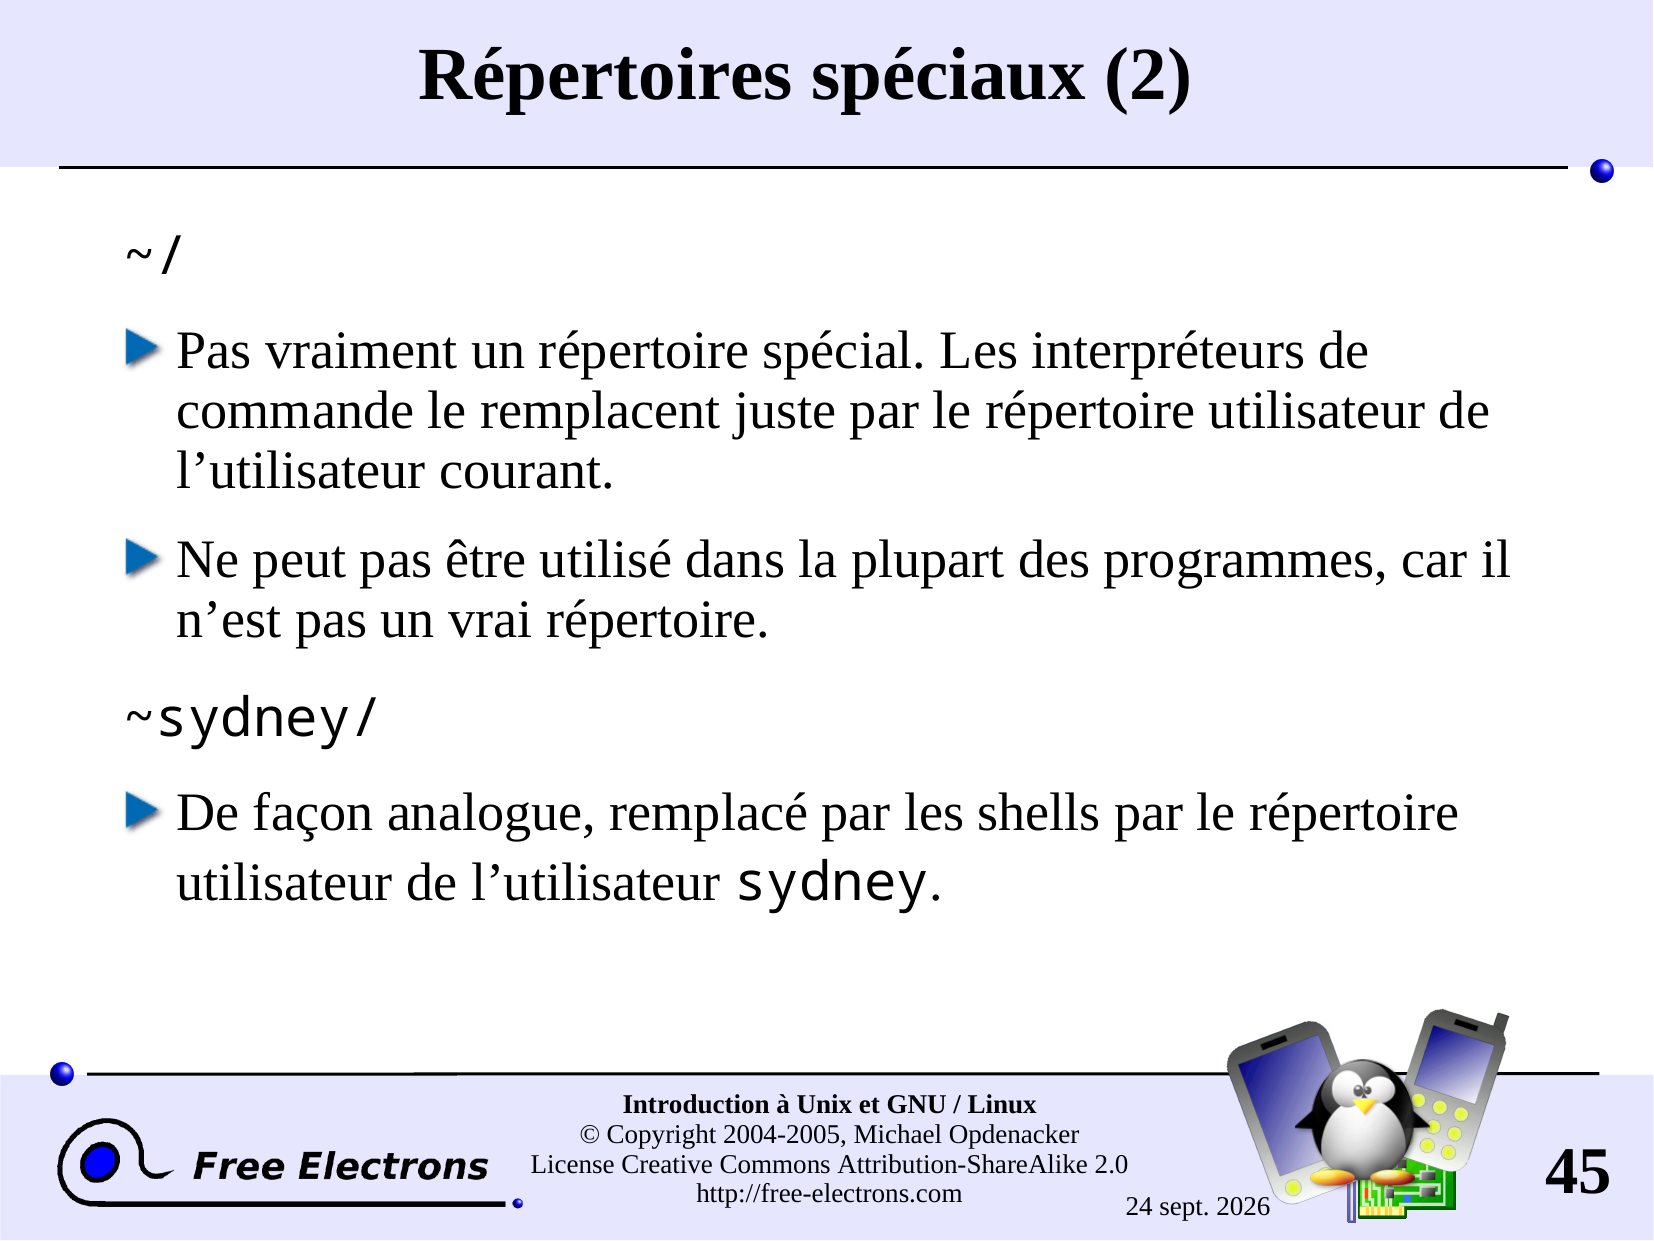

# Répertoires spéciaux (2)
~/
Pas vraiment un répertoire spécial. Les interpréteurs de commande le remplacent juste par le répertoire utilisateur de l’utilisateur courant.
Ne peut pas être utilisé dans la plupart des programmes, car il n’est pas un vrai répertoire.
~sydney/
De façon analogue, remplacé par les shells par le répertoire utilisateur de l’utilisateur sydney.